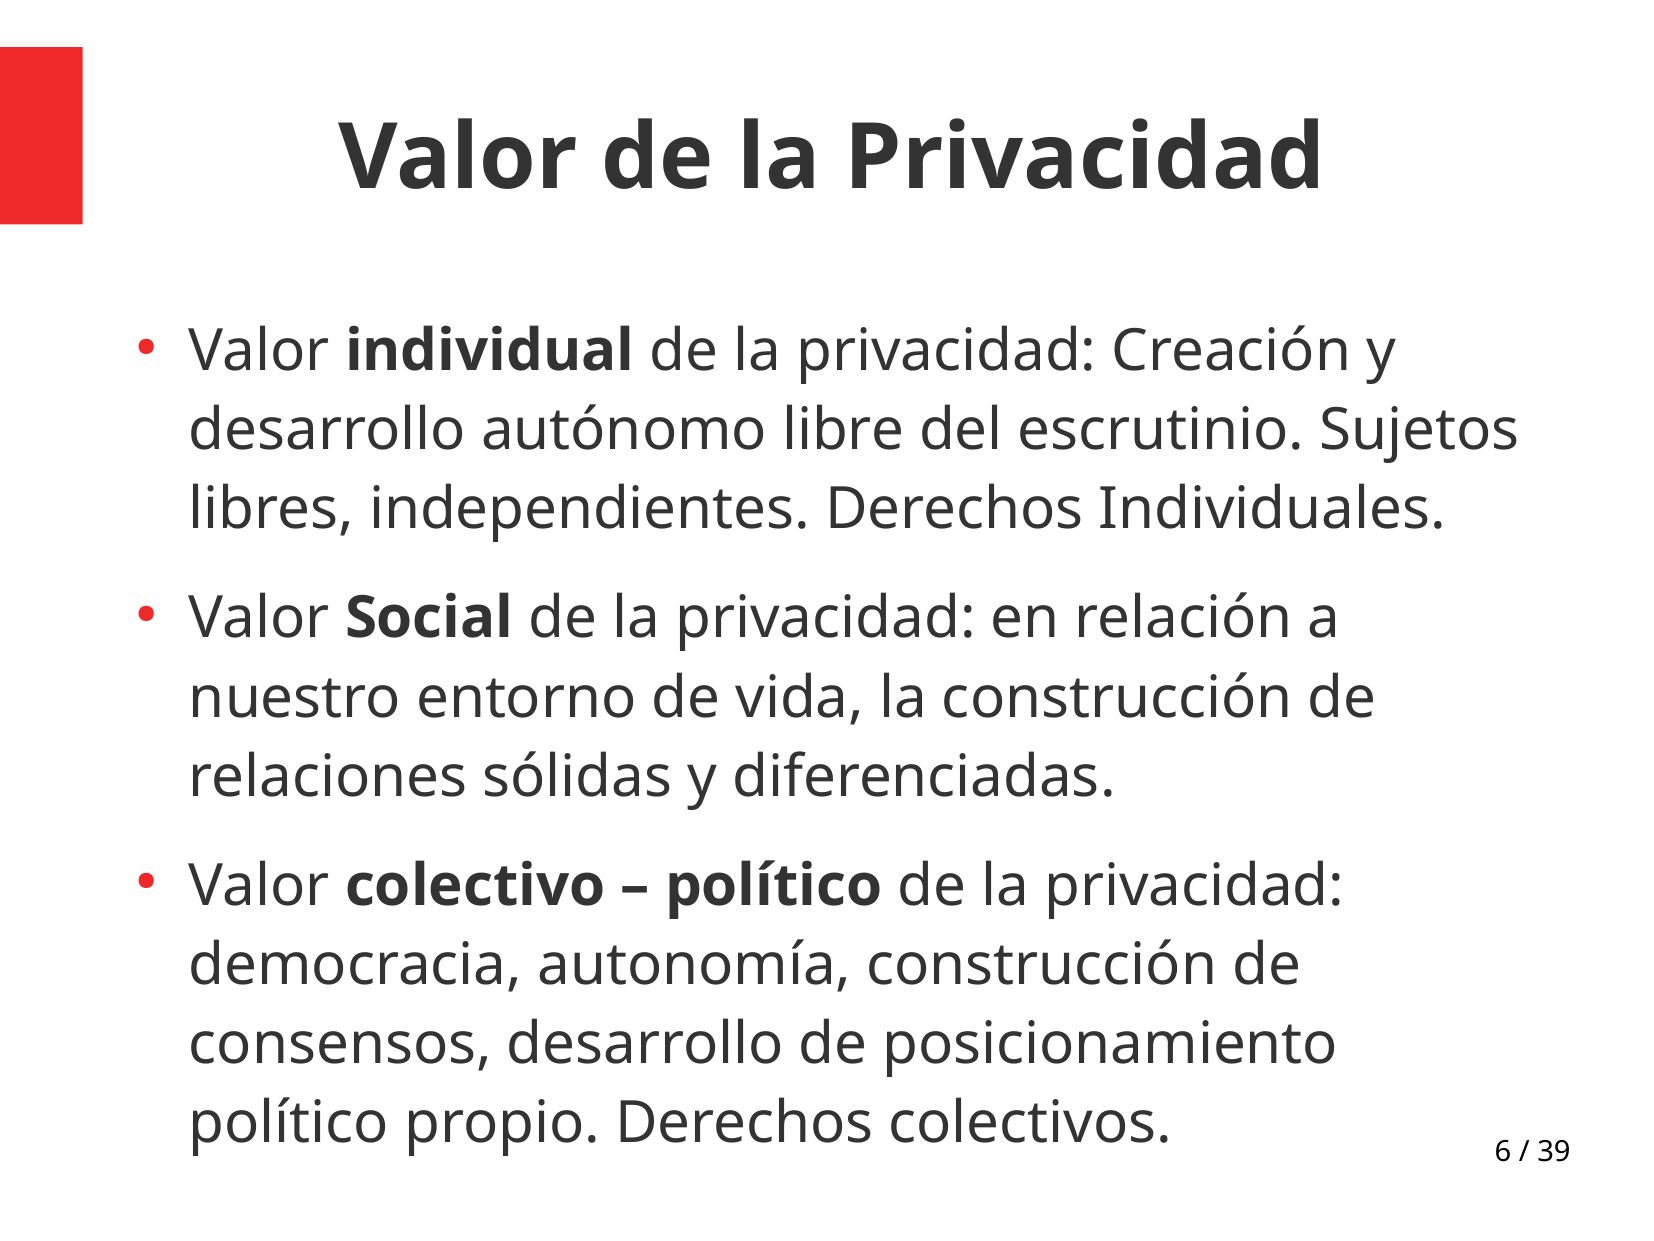

# Valor de la Privacidad
Valor individual de la privacidad: Creación y desarrollo autónomo libre del escrutinio. Sujetos libres, independientes. Derechos Individuales.
Valor Social de la privacidad: en relación a nuestro entorno de vida, la construcción de relaciones sólidas y diferenciadas.
Valor colectivo – político de la privacidad: democracia, autonomía, construcción de consensos, desarrollo de posicionamiento político propio. Derechos colectivos.
6